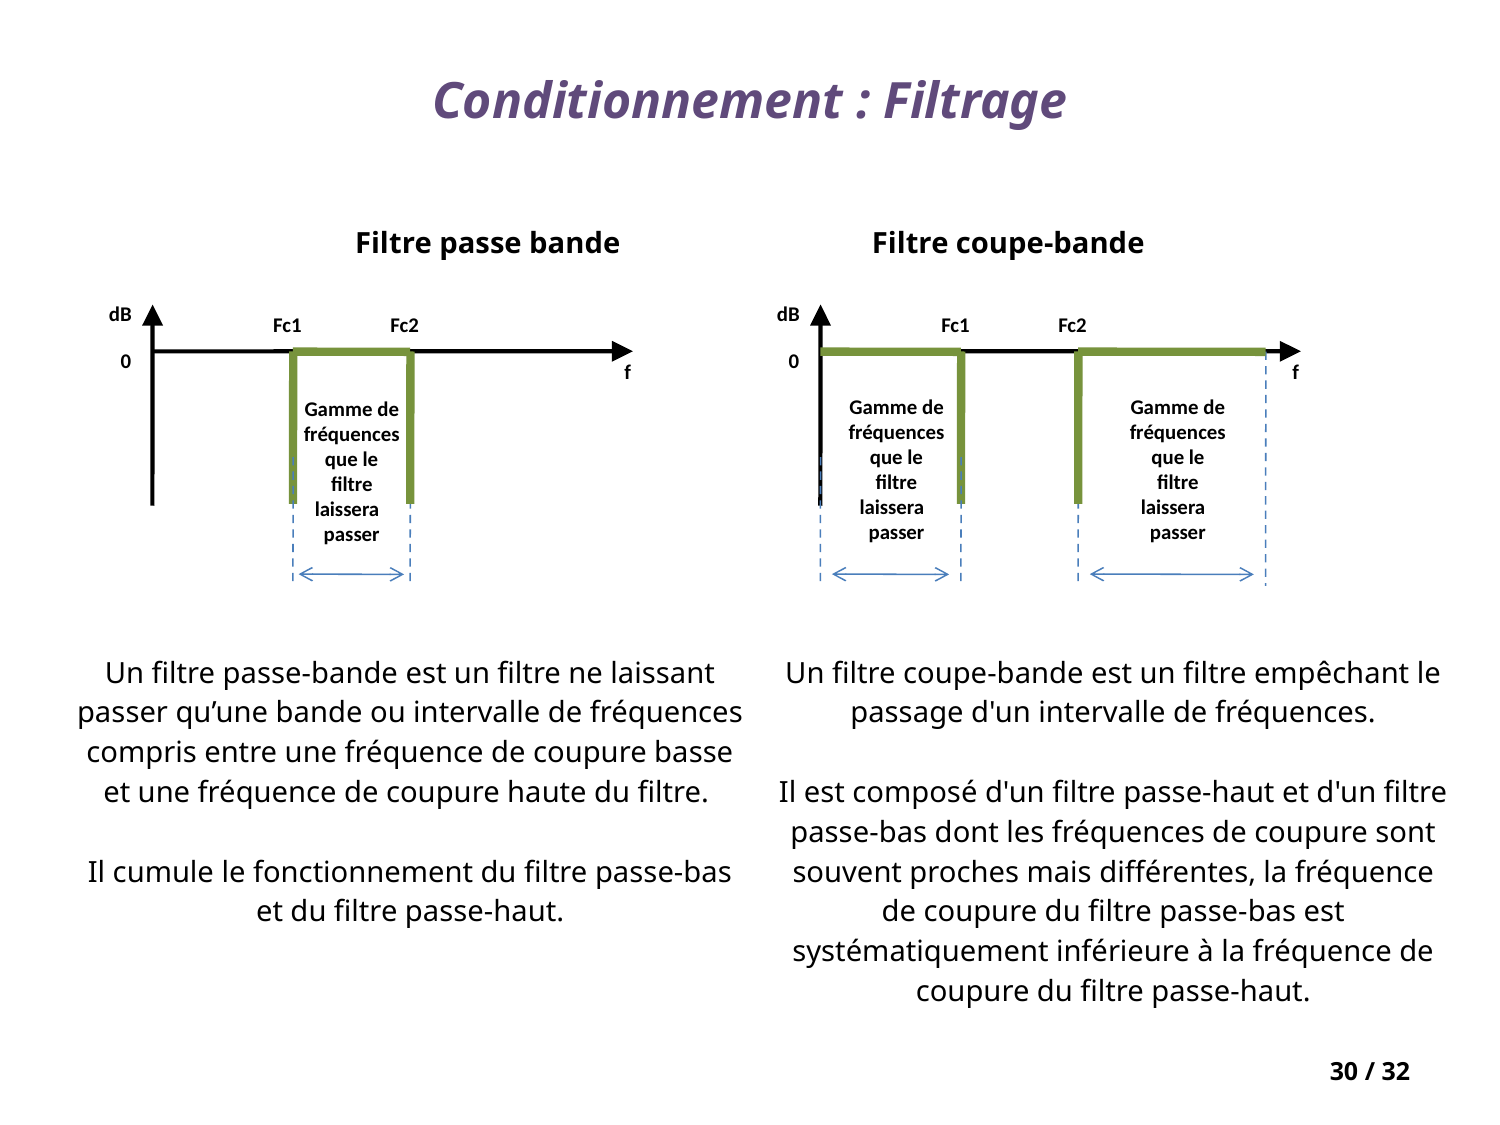

# Conditionnement : Filtrage
Filtre passe bande				Filtre coupe-bande
dB
dB
Fc1
Fc2
Fc1
Fc2
0
0
f
f
Gamme de fréquences que le filtre laissera passer
Gamme de fréquences que le filtre laissera passer
Gamme de fréquences que le filtre laissera passer
| Un filtre passe-bande est un filtre ne laissant passer qu’une bande ou intervalle de fréquences compris entre une fréquence de coupure basse et une fréquence de coupure haute du filtre. Il cumule le fonctionnement du filtre passe-bas et du filtre passe-haut. | Un filtre coupe-bande est un filtre empêchant le passage d'un intervalle de fréquences. Il est composé d'un filtre passe-haut et d'un filtre passe-bas dont les fréquences de coupure sont souvent proches mais différentes, la fréquence de coupure du filtre passe-bas est systématiquement inférieure à la fréquence de coupure du filtre passe-haut. |
| --- | --- |